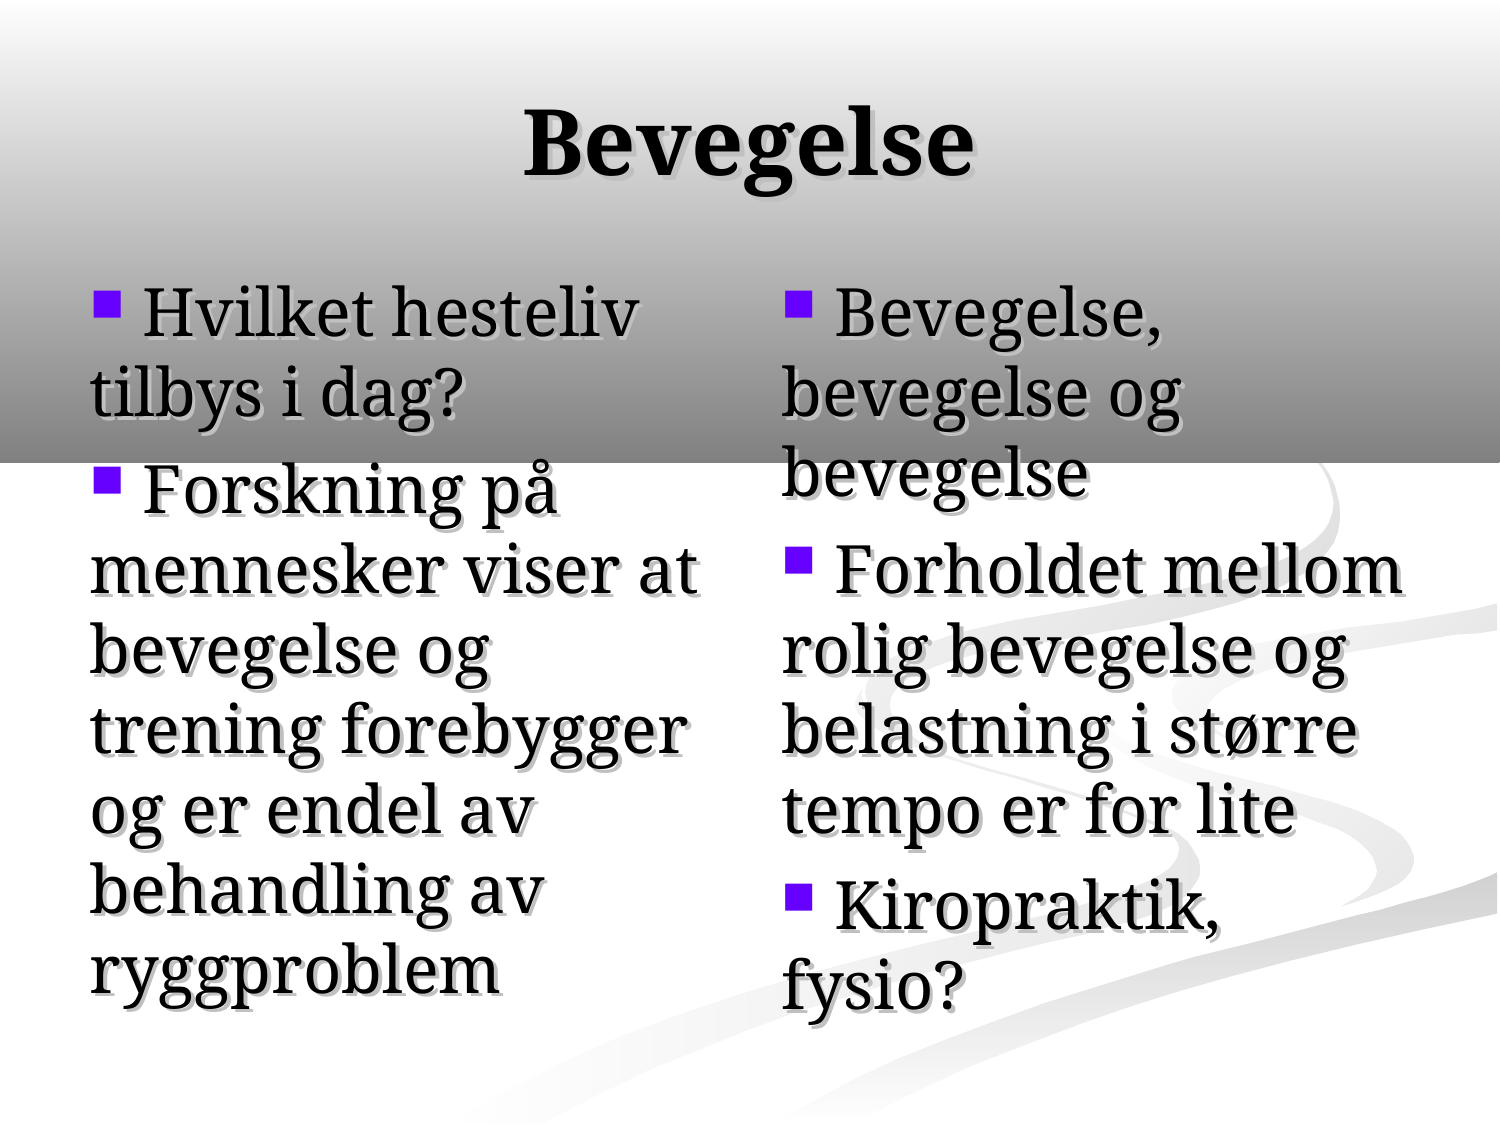

# Bevegelse
 Hvilket hesteliv tilbys i dag?
 Forskning på mennesker viser at bevegelse og trening forebygger og er endel av behandling av ryggproblem
 Bevegelse, bevegelse og bevegelse
 Forholdet mellom rolig bevegelse og belastning i større tempo er for lite
 Kiropraktik, fysio?